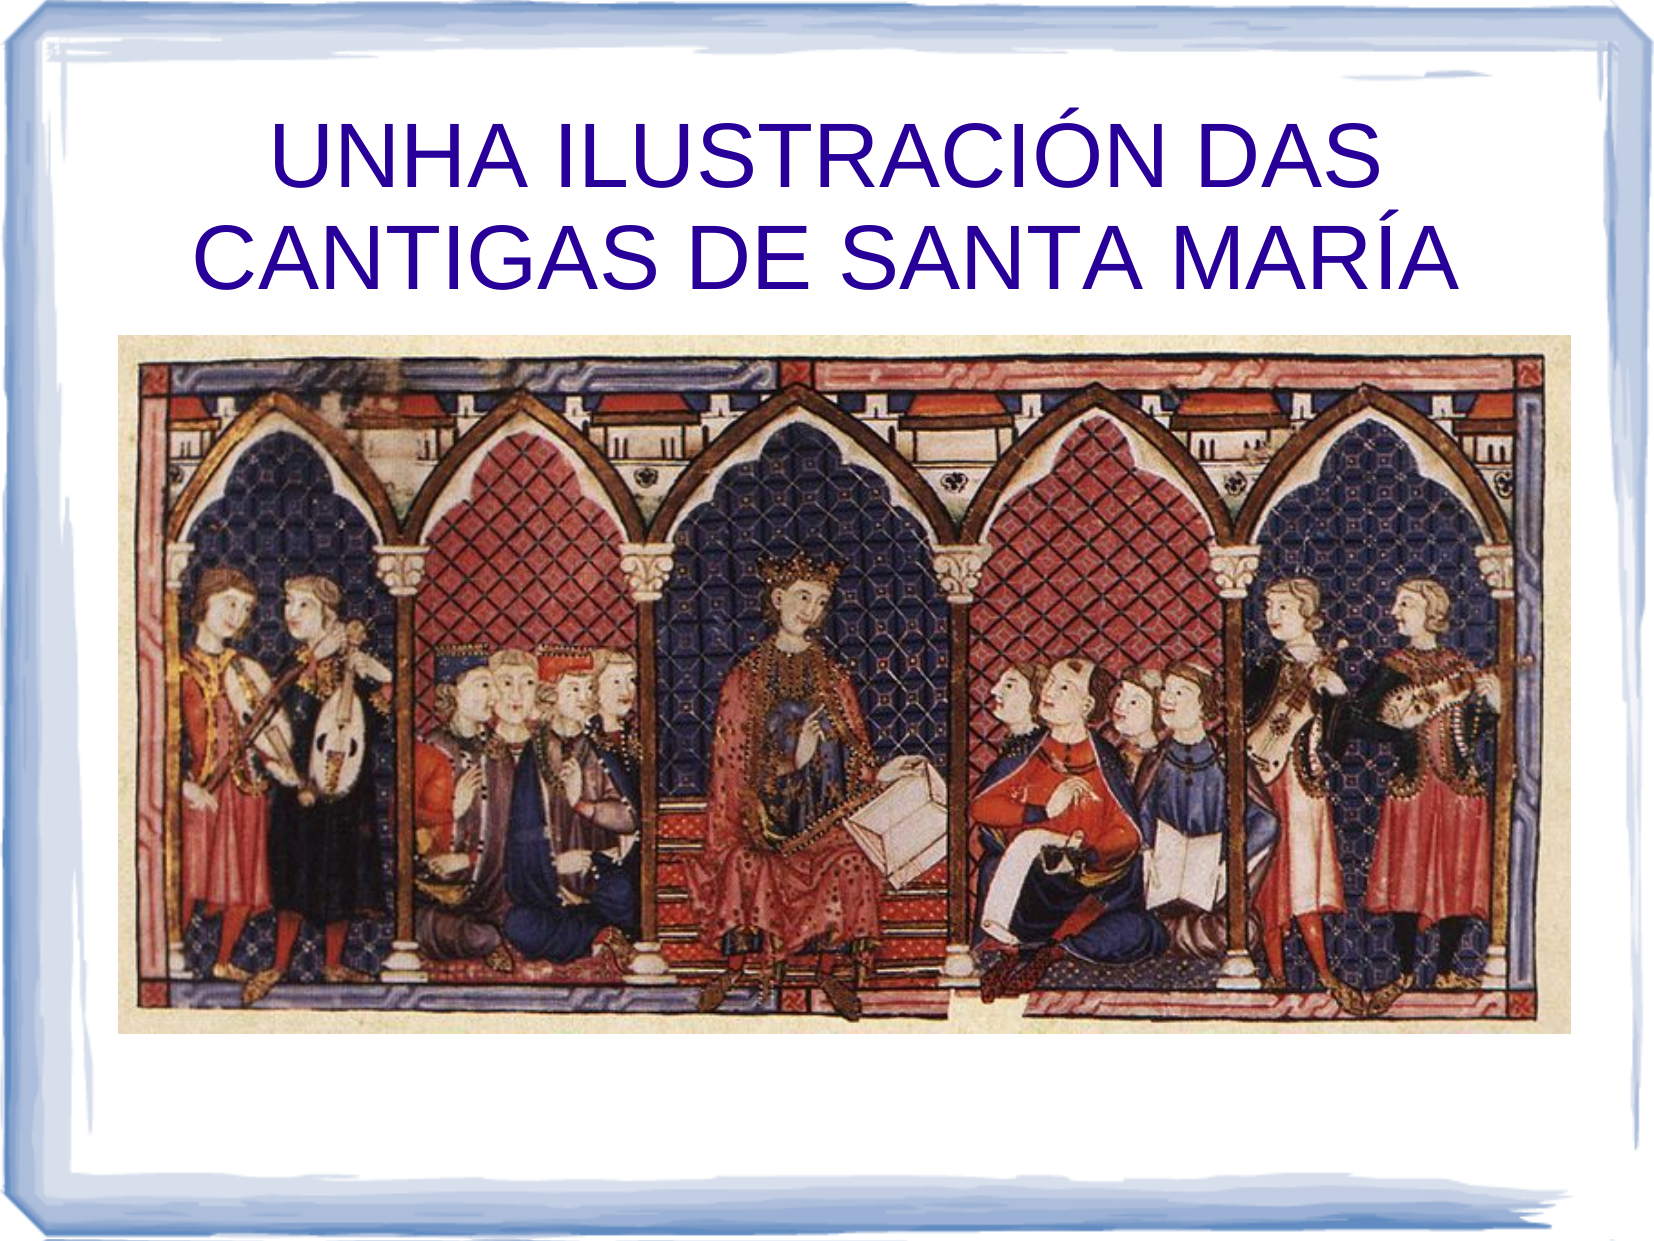

# UNHA ILUSTRACIÓN DAS CANTIGAS DE SANTA MARÍA